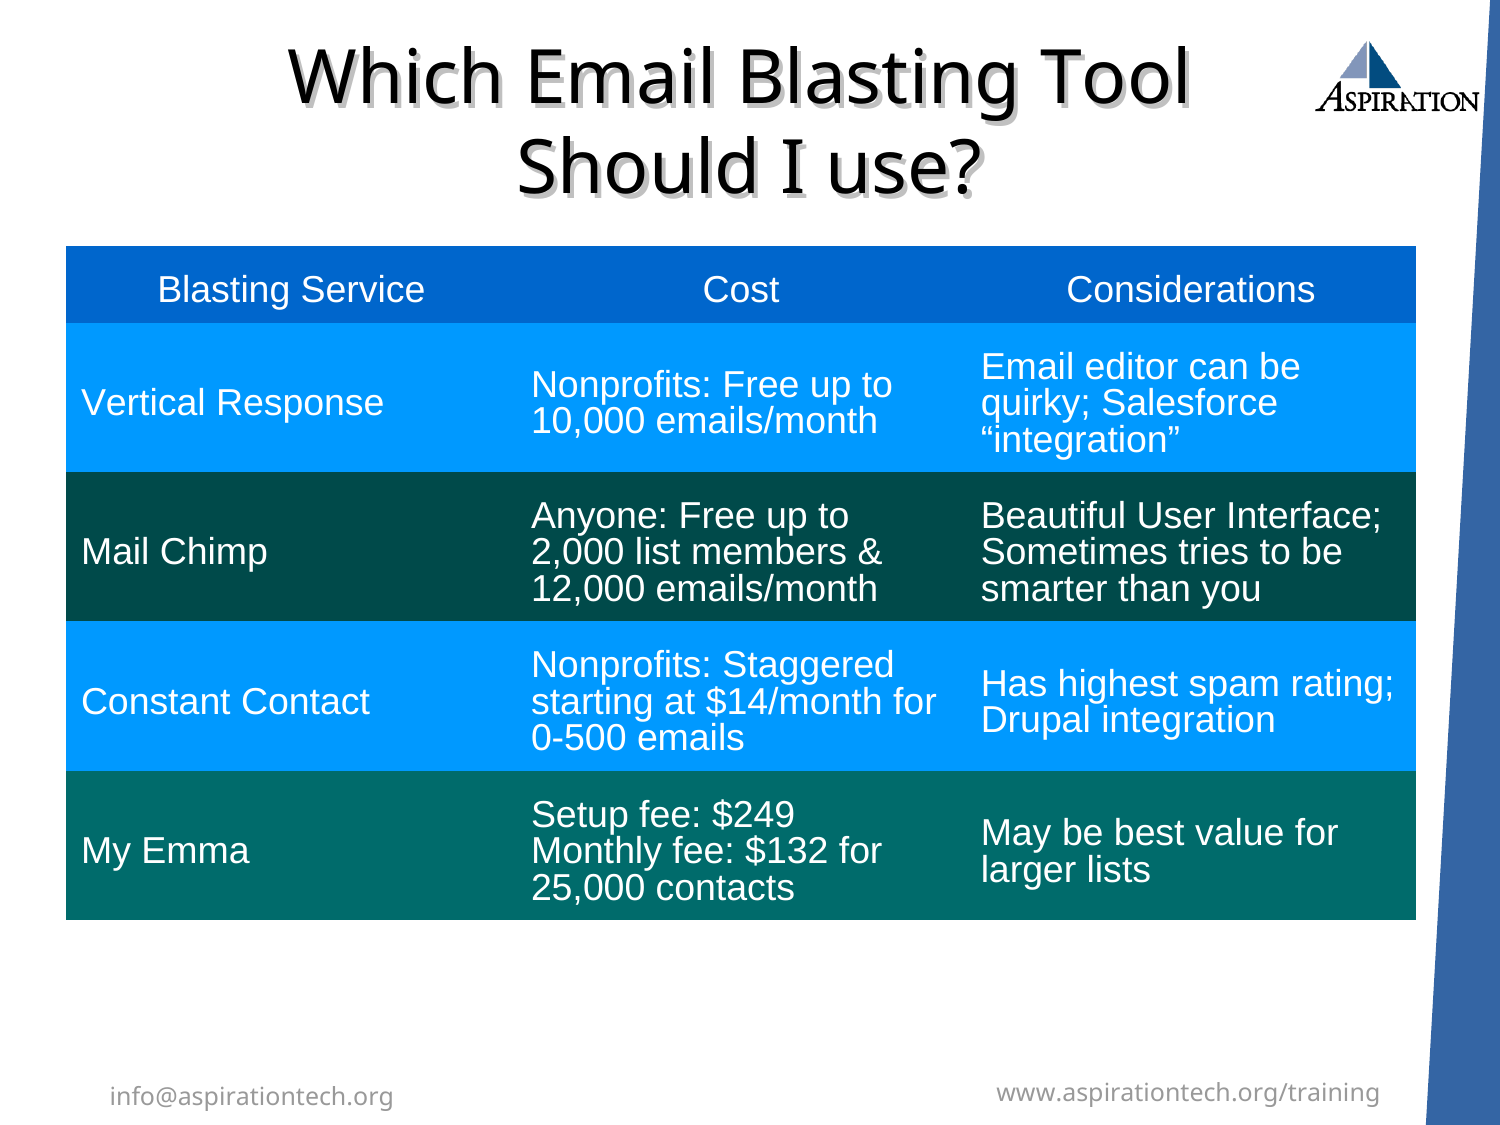

# Which Email Blasting Tool Should I use?
| Blasting Service | Cost | Considerations |
| --- | --- | --- |
| Vertical Response | Nonprofits: Free up to 10,000 emails/month | Email editor can be quirky; Salesforce “integration” |
| Mail Chimp | Anyone: Free up to 2,000 list members & 12,000 emails/month | Beautiful User Interface; Sometimes tries to be smarter than you |
| Constant Contact | Nonprofits: Staggered starting at $14/month for 0-500 emails | Has highest spam rating; Drupal integration |
| My Emma | Setup fee: $249 Monthly fee: $132 for 25,000 contacts | May be best value for larger lists |